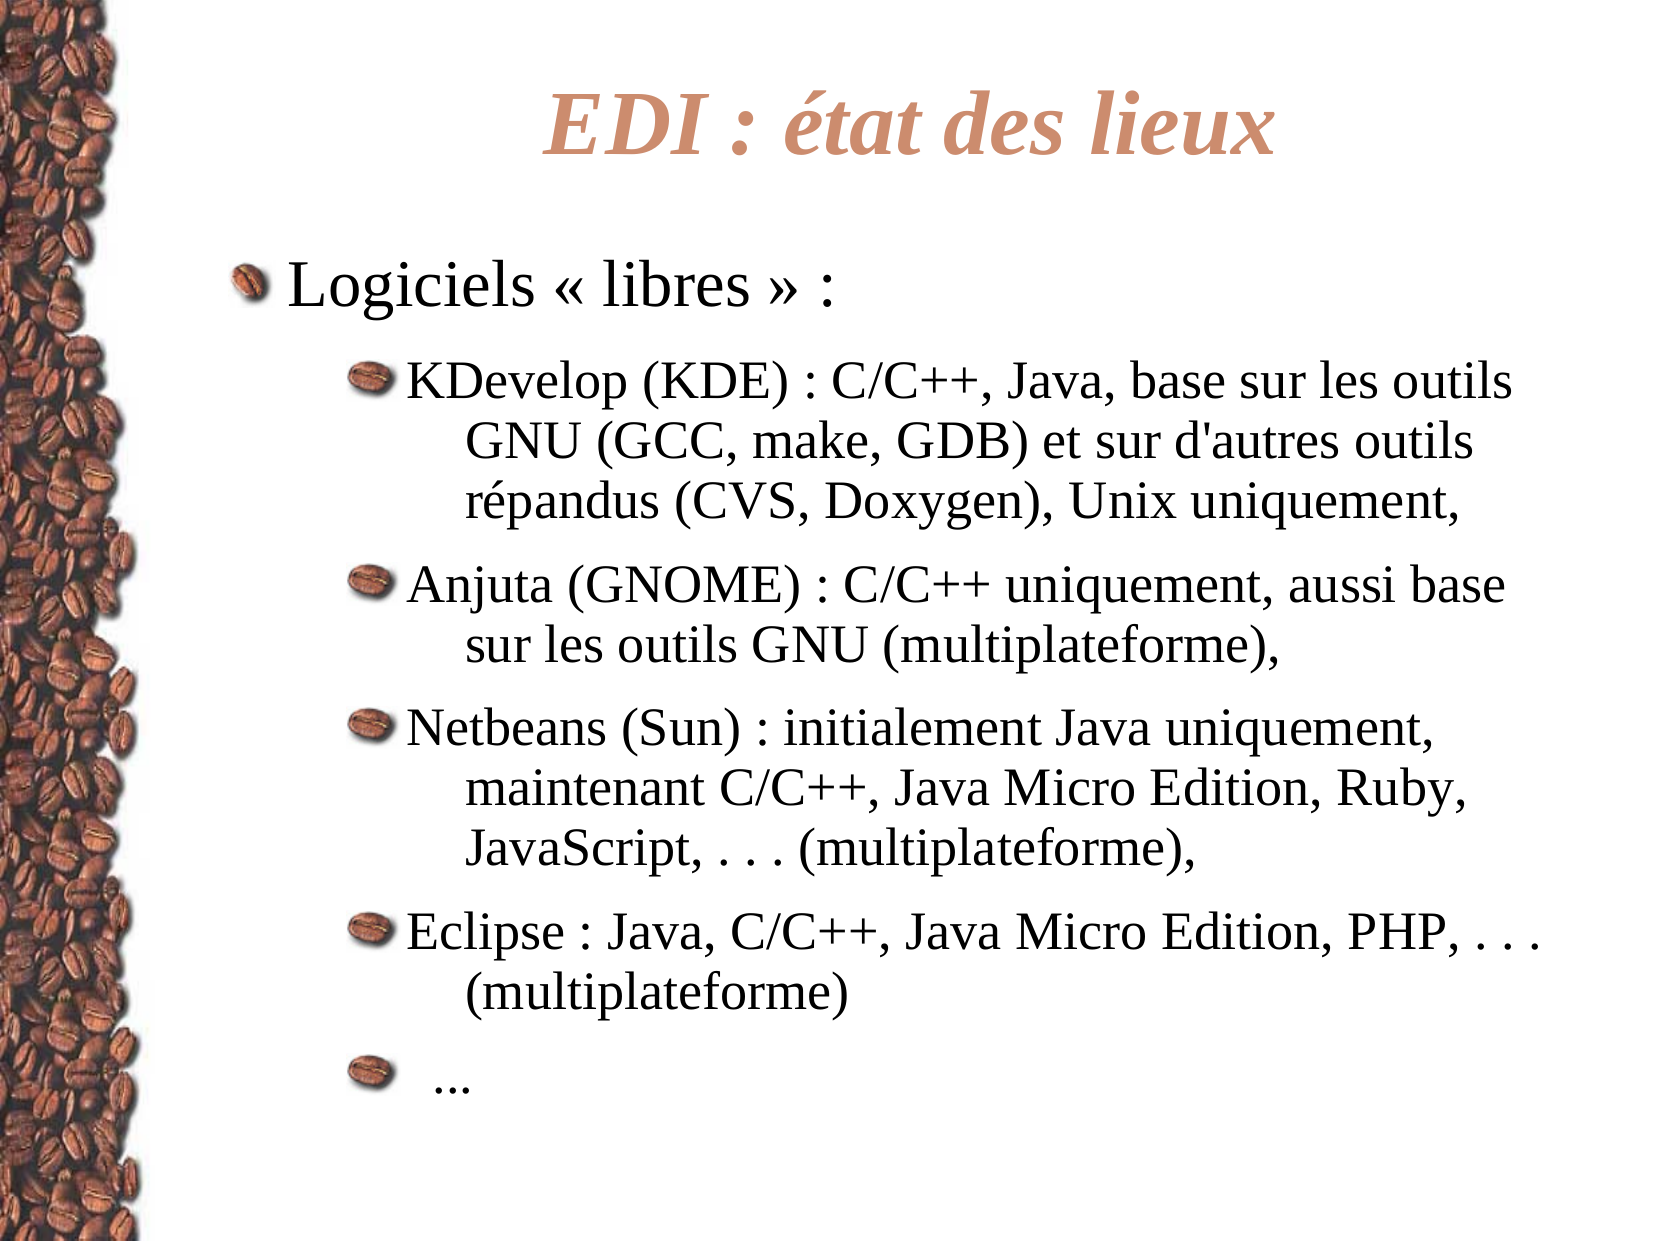

# EDI : état des lieux
Logiciels « libres » :
KDevelop (KDE) : C/C++, Java, base sur les outils GNU (GCC, make, GDB) et sur d'autres outils répandus (CVS, Doxygen), Unix uniquement,
Anjuta (GNOME) : C/C++ uniquement, aussi base sur les outils GNU (multiplateforme),
Netbeans (Sun) : initialement Java uniquement, maintenant C/C++, Java Micro Edition, Ruby, JavaScript, . . . (multiplateforme),
Eclipse : Java, C/C++, Java Micro Edition, PHP, . . . (multiplateforme)
 ...